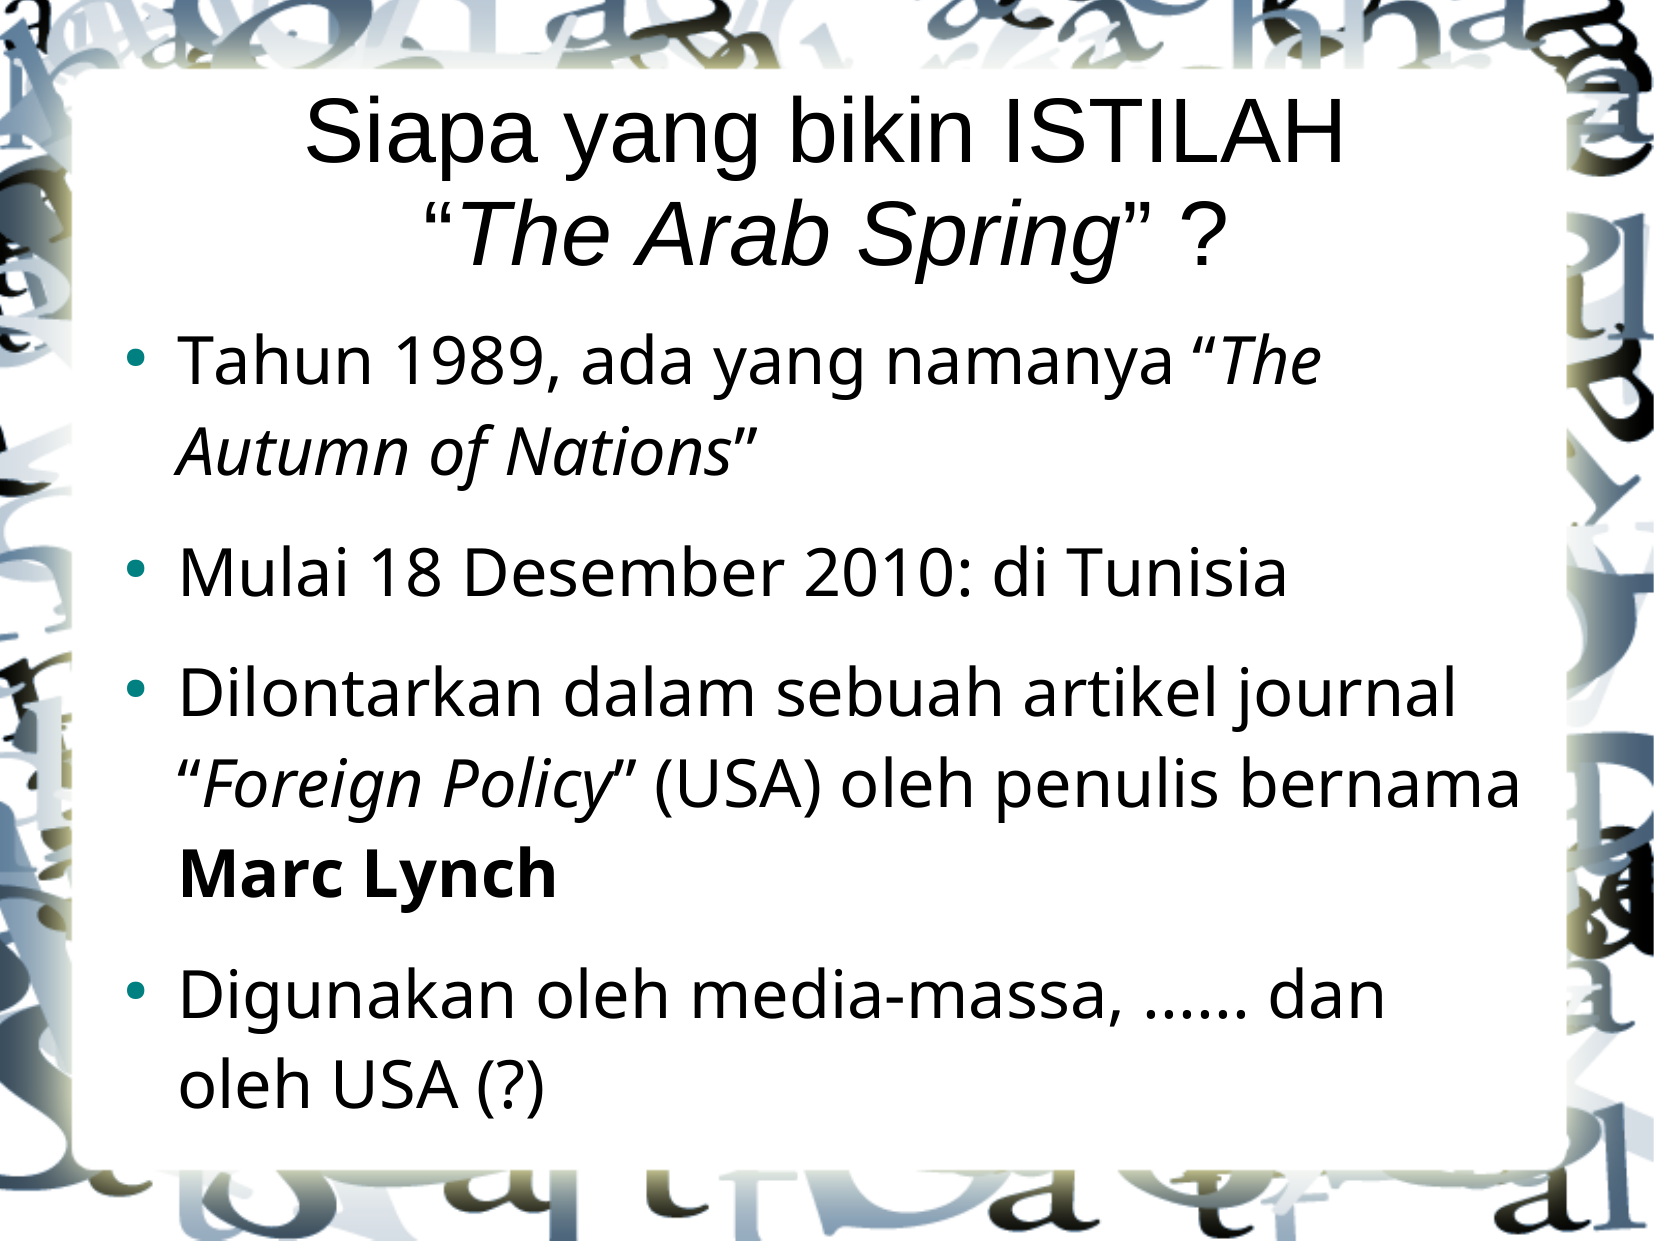

# Siapa yang bikin ISTILAH “The Arab Spring” ?
Tahun 1989, ada yang namanya “The Autumn of Nations”
Mulai 18 Desember 2010: di Tunisia
Dilontarkan dalam sebuah artikel journal “Foreign Policy” (USA) oleh penulis bernama Marc Lynch
Digunakan oleh media-massa, ...... dan oleh USA (?)